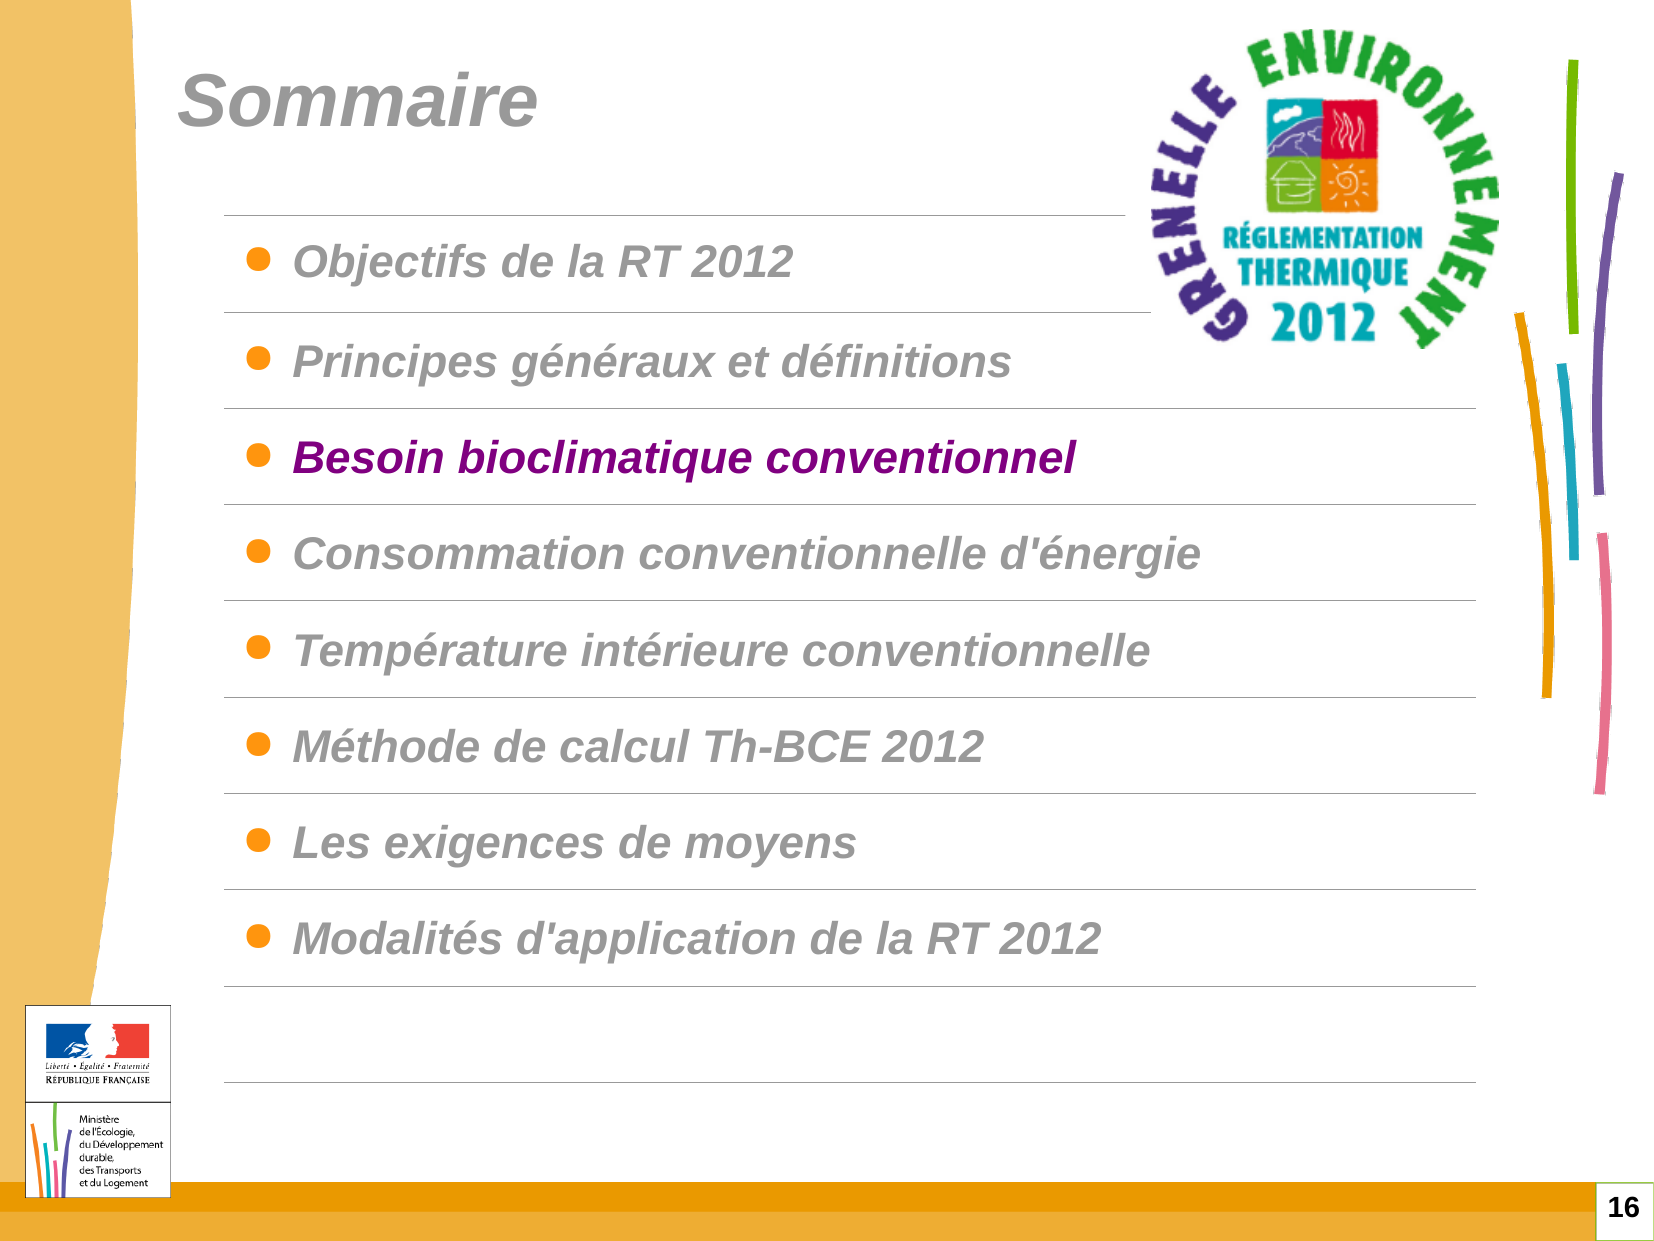

| Objectifs de la RT 2012 |
| --- |
| Principes généraux et définitions |
| Besoin bioclimatique conventionnel |
| Consommation conventionnelle d'énergie |
| Température intérieure conventionnelle |
| Méthode de calcul Th-BCE 2012 |
| Les exigences de moyens |
| Modalités d'application de la RT 2012 |
| |
| |